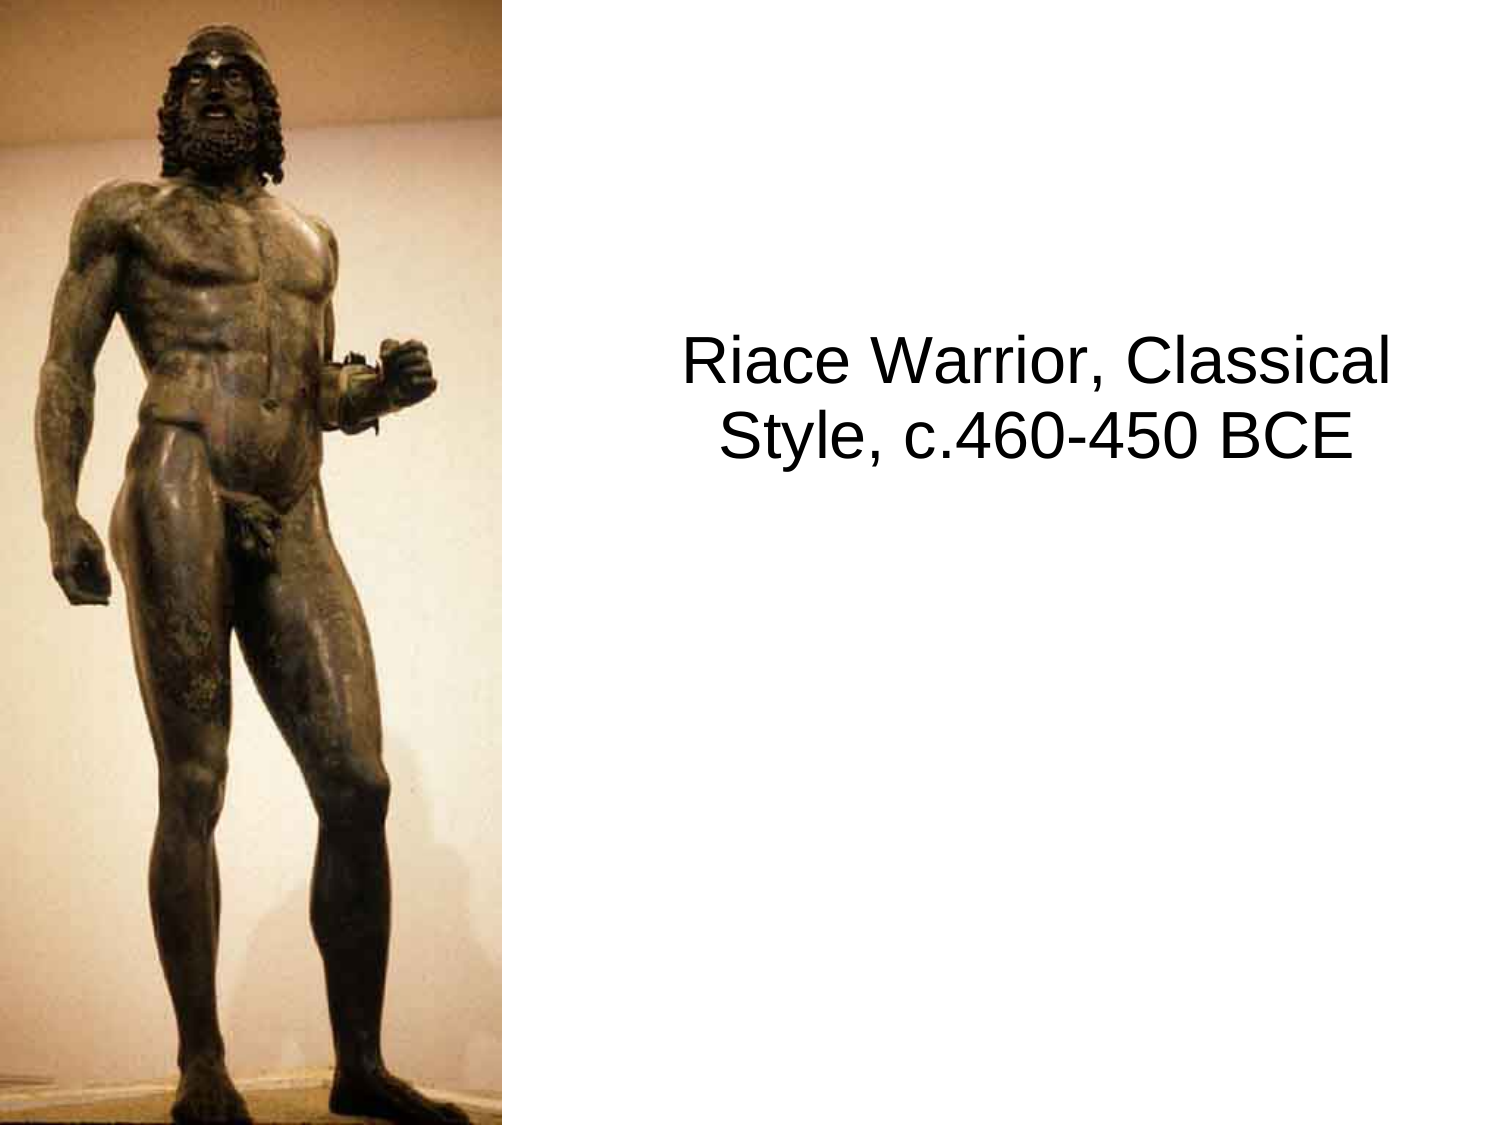

# Riace Warrior, Classical Style, c.460-450 BCE